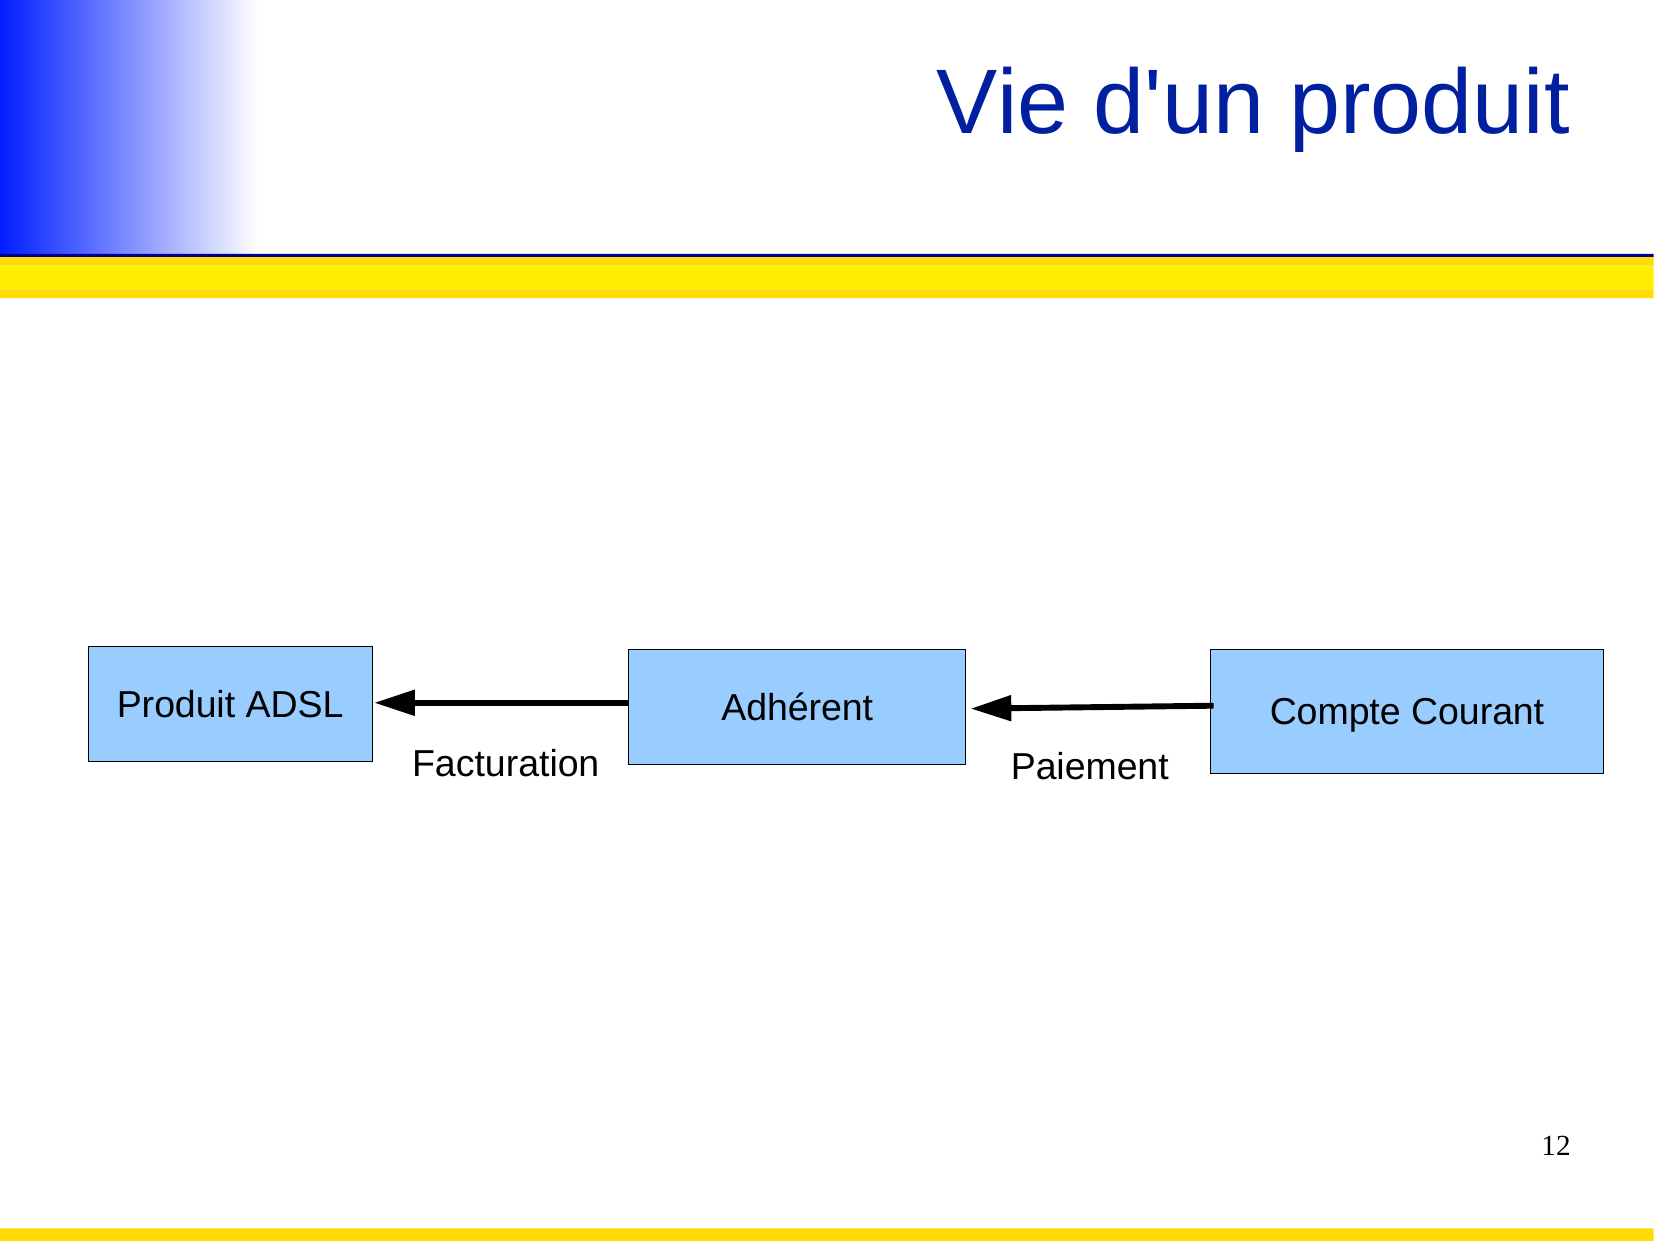

# Vie d'un produit
Produit ADSL
Adhérent
Compte Courant
Facturation
Paiement
12